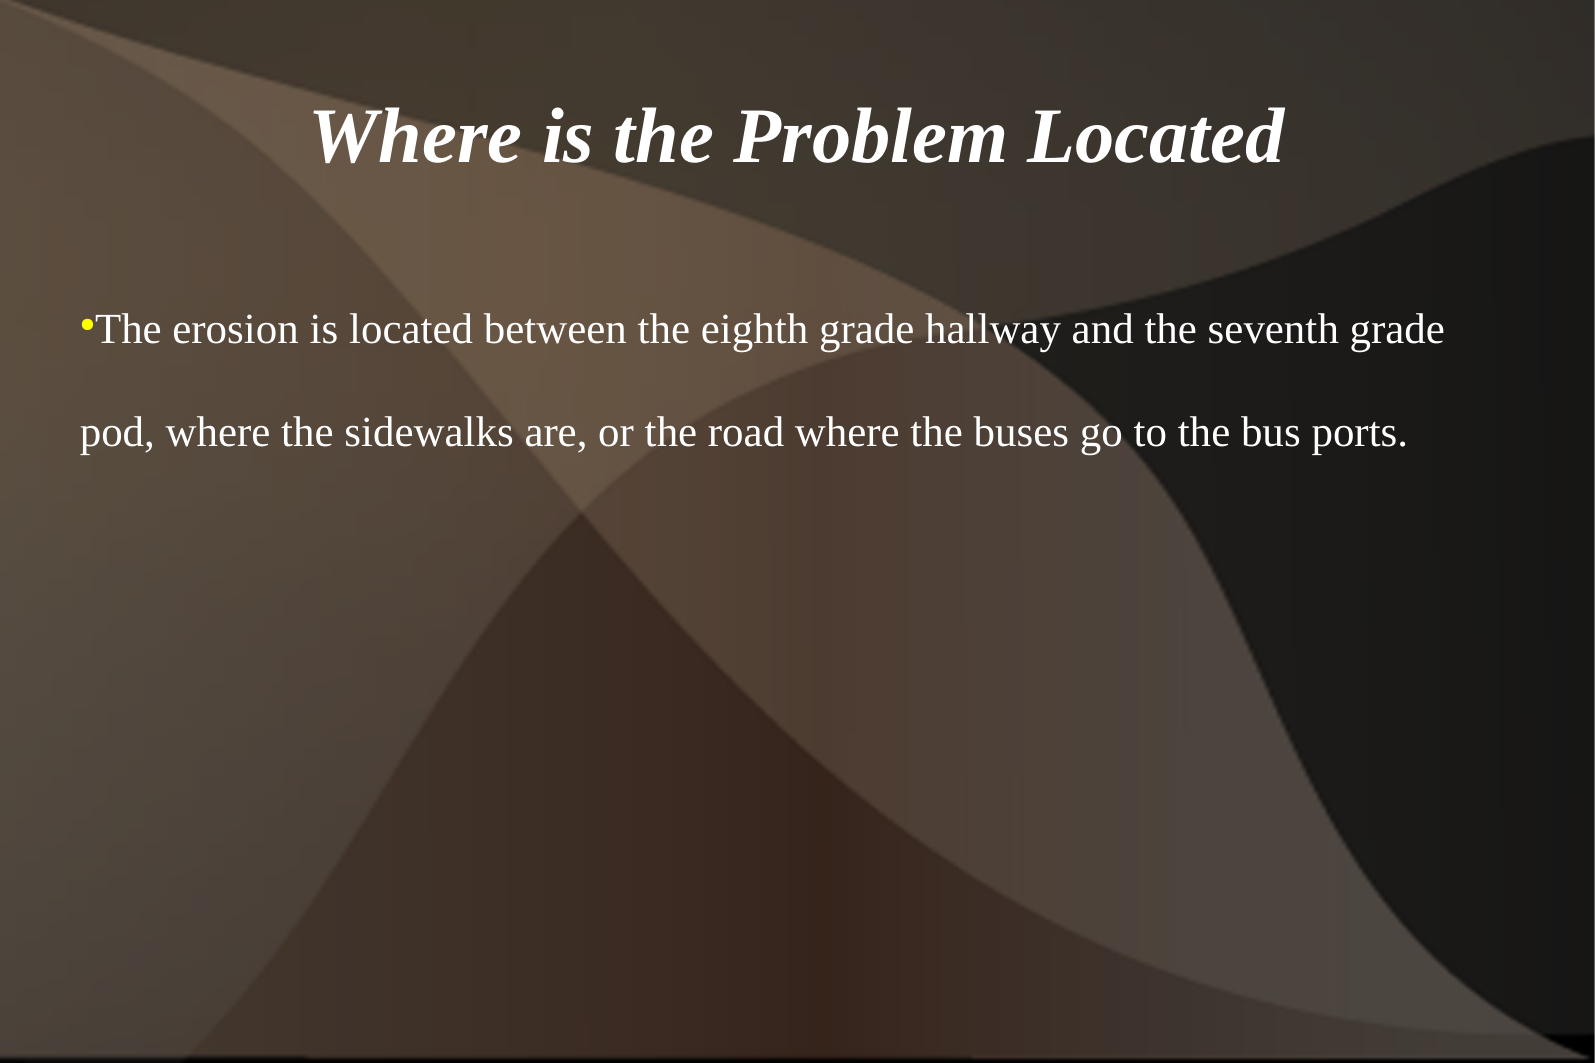

# Where is the Problem Located
The erosion is located between the eighth grade hallway and the seventh grade pod, where the sidewalks are, or the road where the buses go to the bus ports.